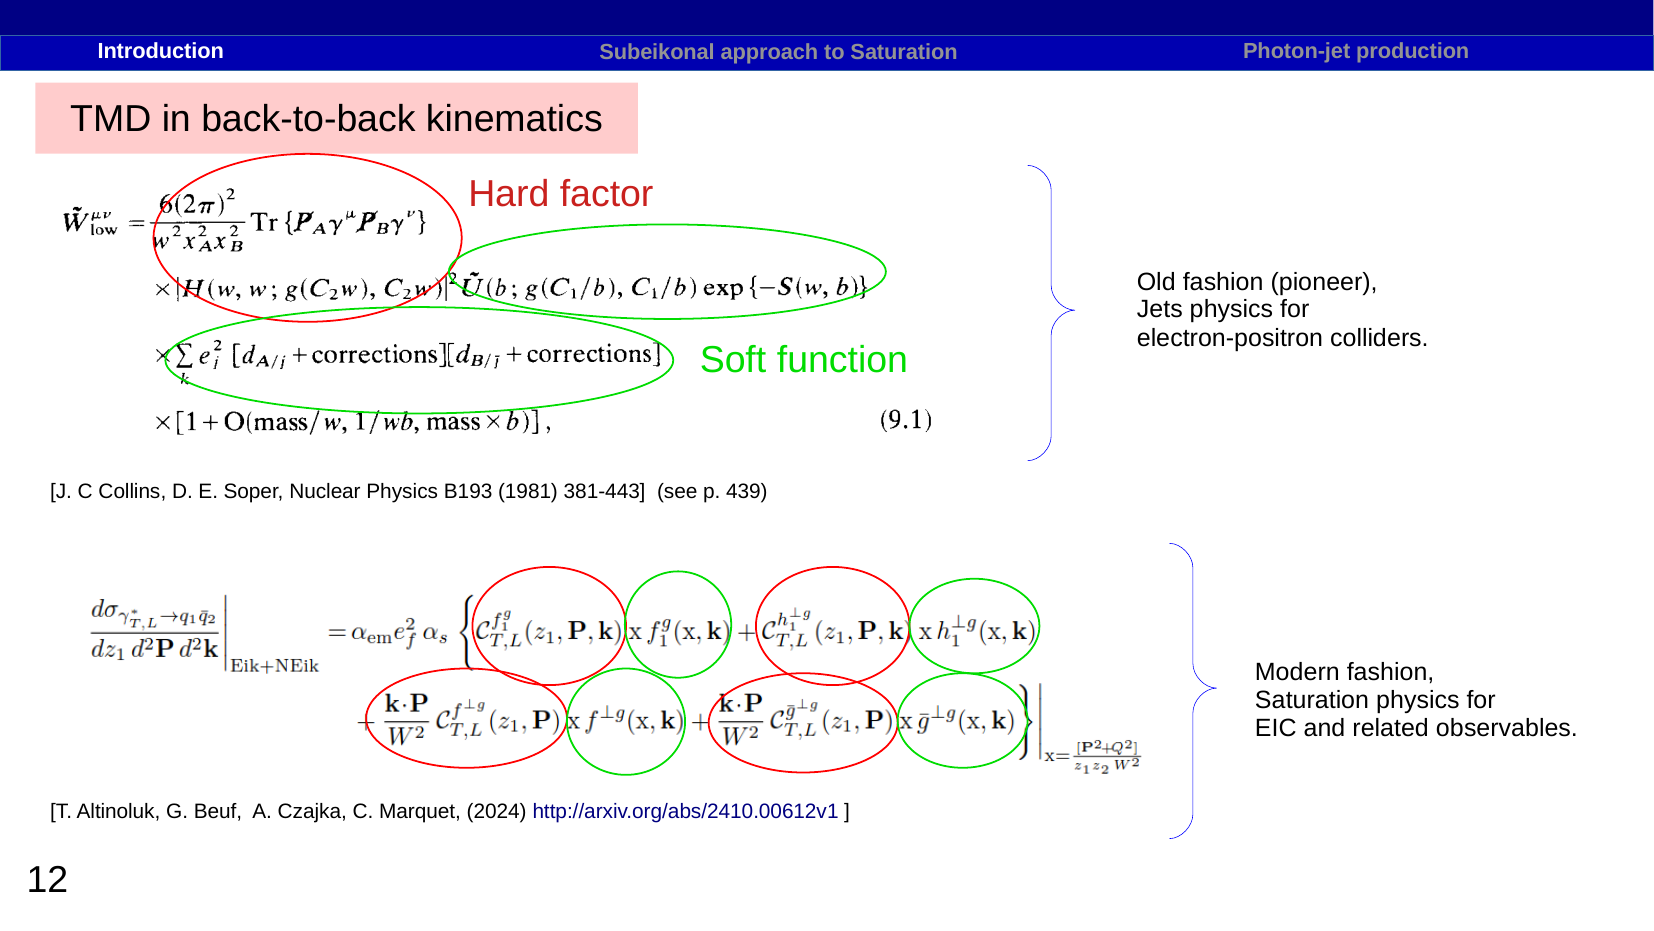

Introduction
Photon-jet production
Subeikonal approach to Saturation
TMD in back-to-back kinematics
Hard factor
Old fashion (pioneer),
Jets physics for
electron-positron colliders.
Soft function
[J. C Collins, D. E. Soper, Nuclear Physics B193 (1981) 381-443] (see p. 439)
Modern fashion,
Saturation physics for
EIC and related observables.
[T. Altinoluk, G. Beuf, A. Czajka, C. Marquet, (2024) http://arxiv.org/abs/2410.00612v1 ]